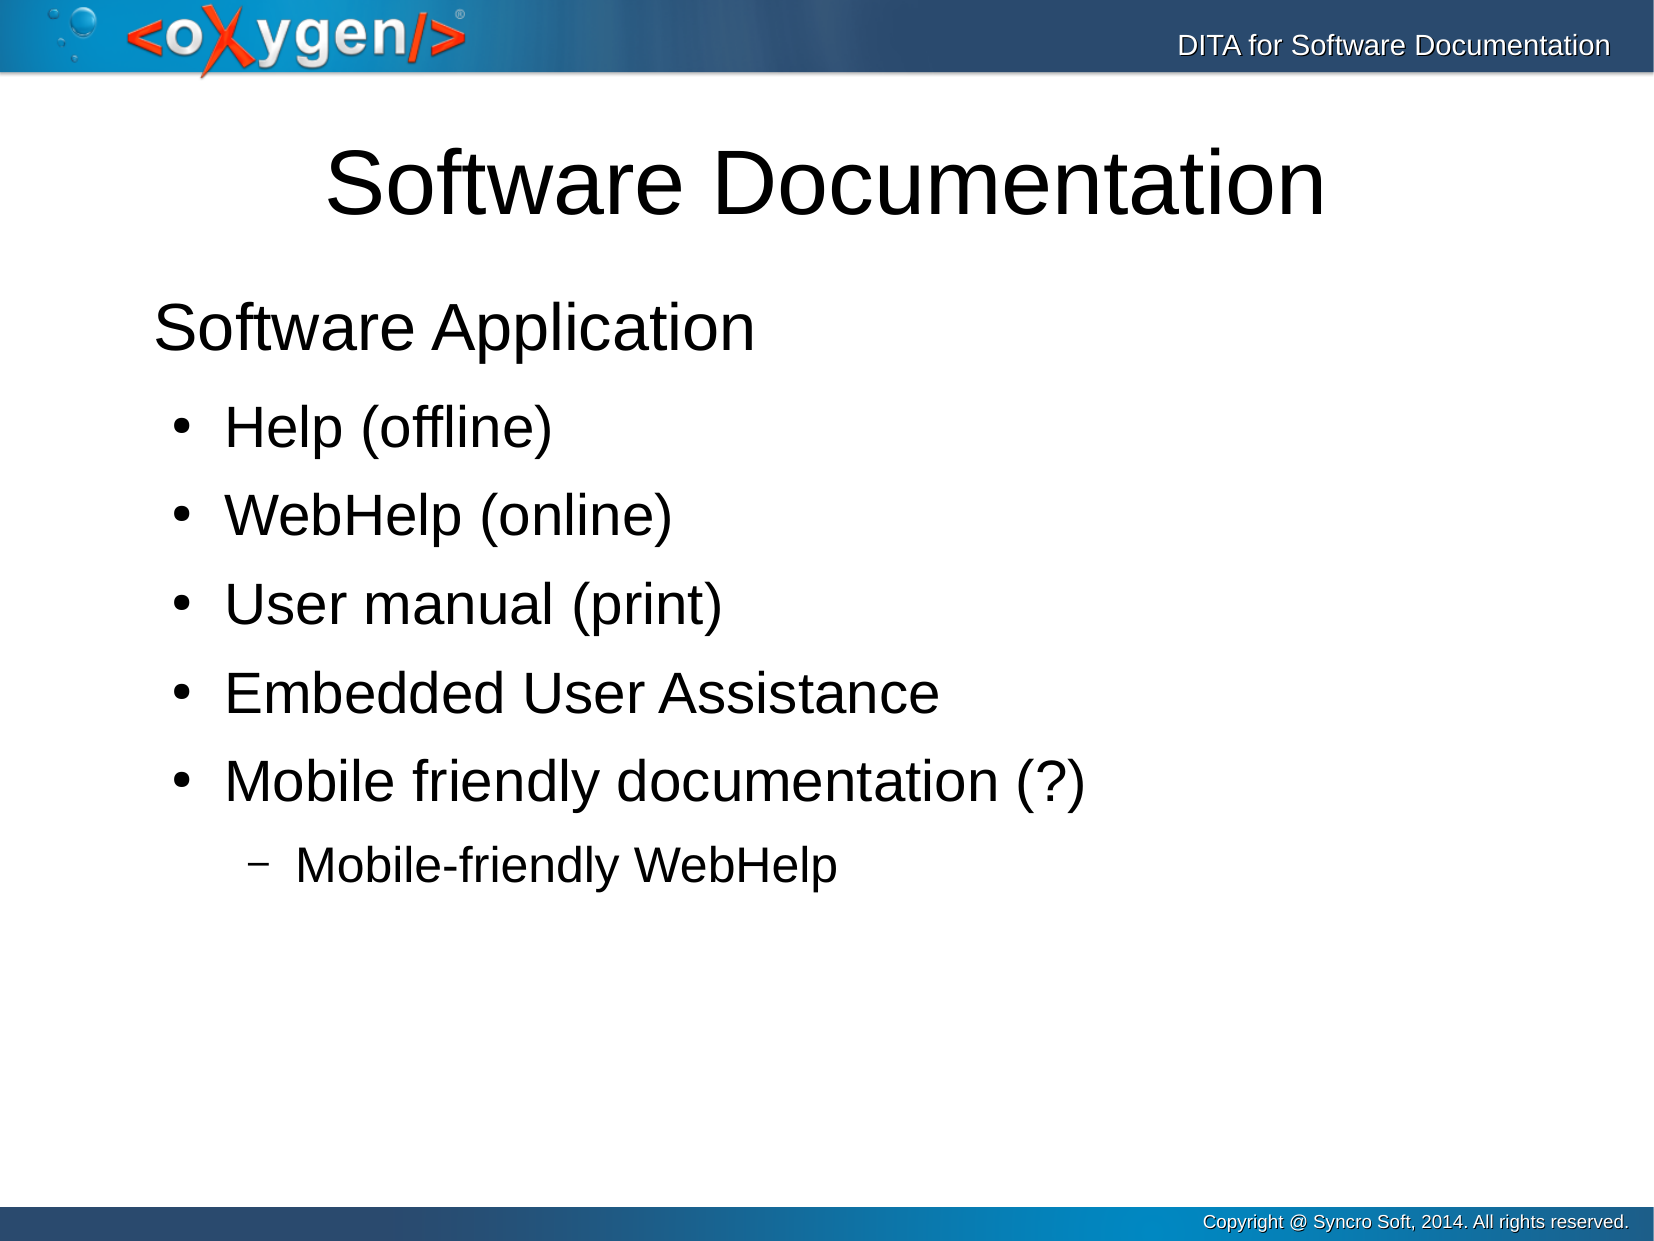

# Software Documentation
Software Application
Help (offline)
WebHelp (online)
User manual (print)
Embedded User Assistance
Mobile friendly documentation (?)
Mobile-friendly WebHelp